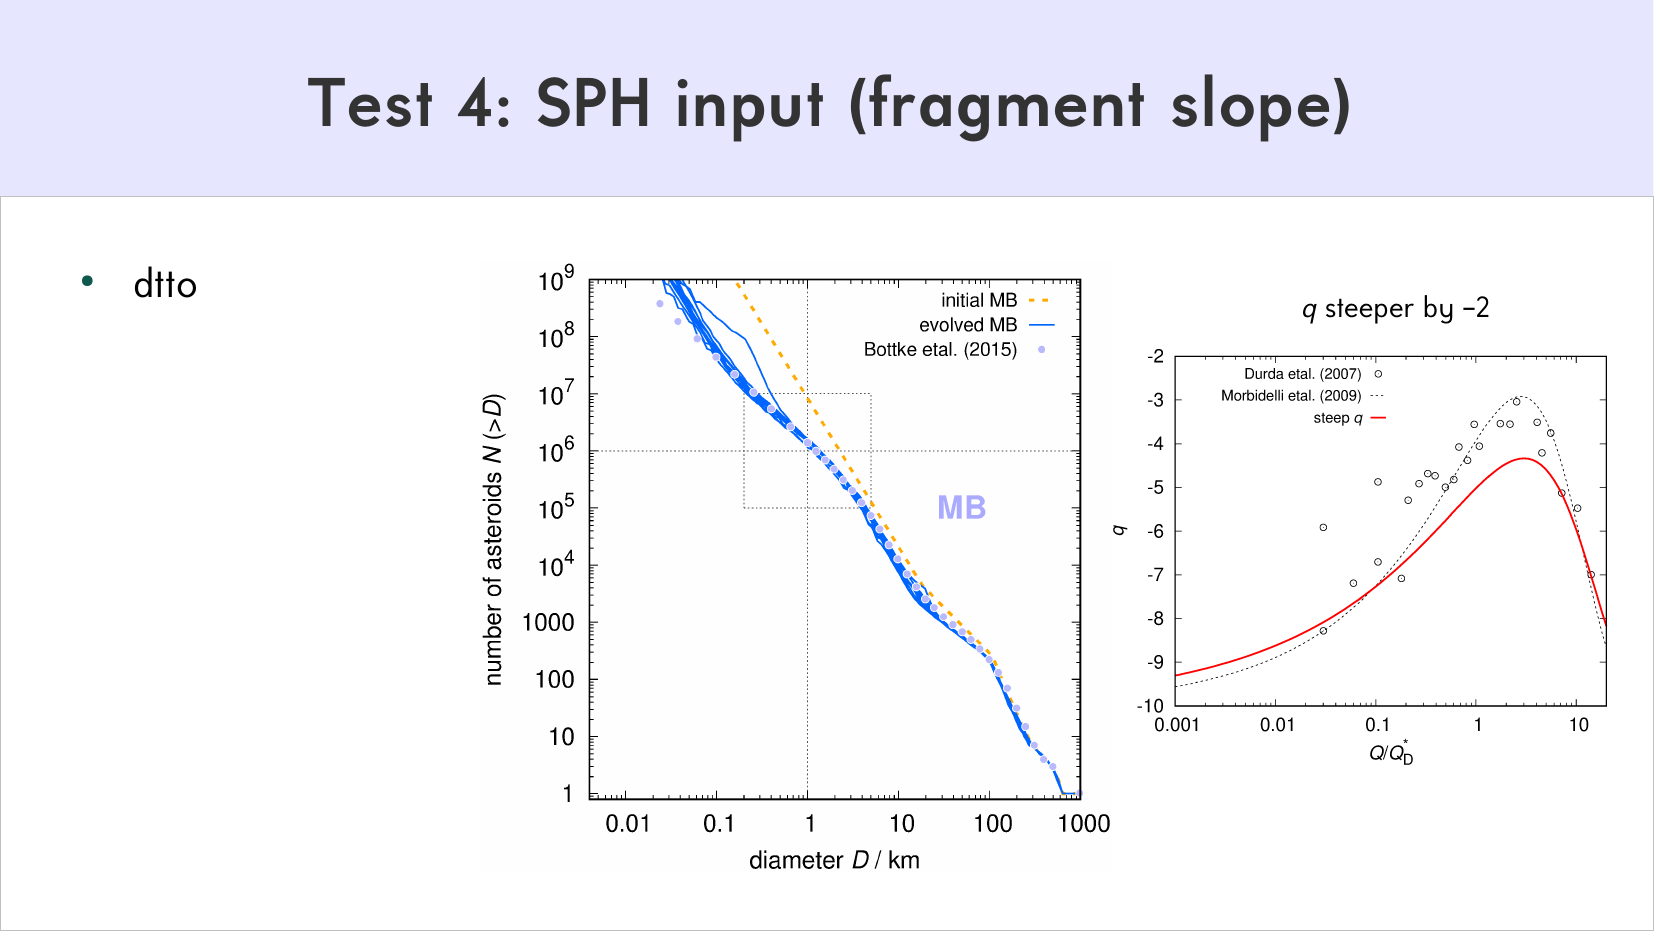

# Test 4: SPH input (fragment slope)
dtto
q steeper by −2